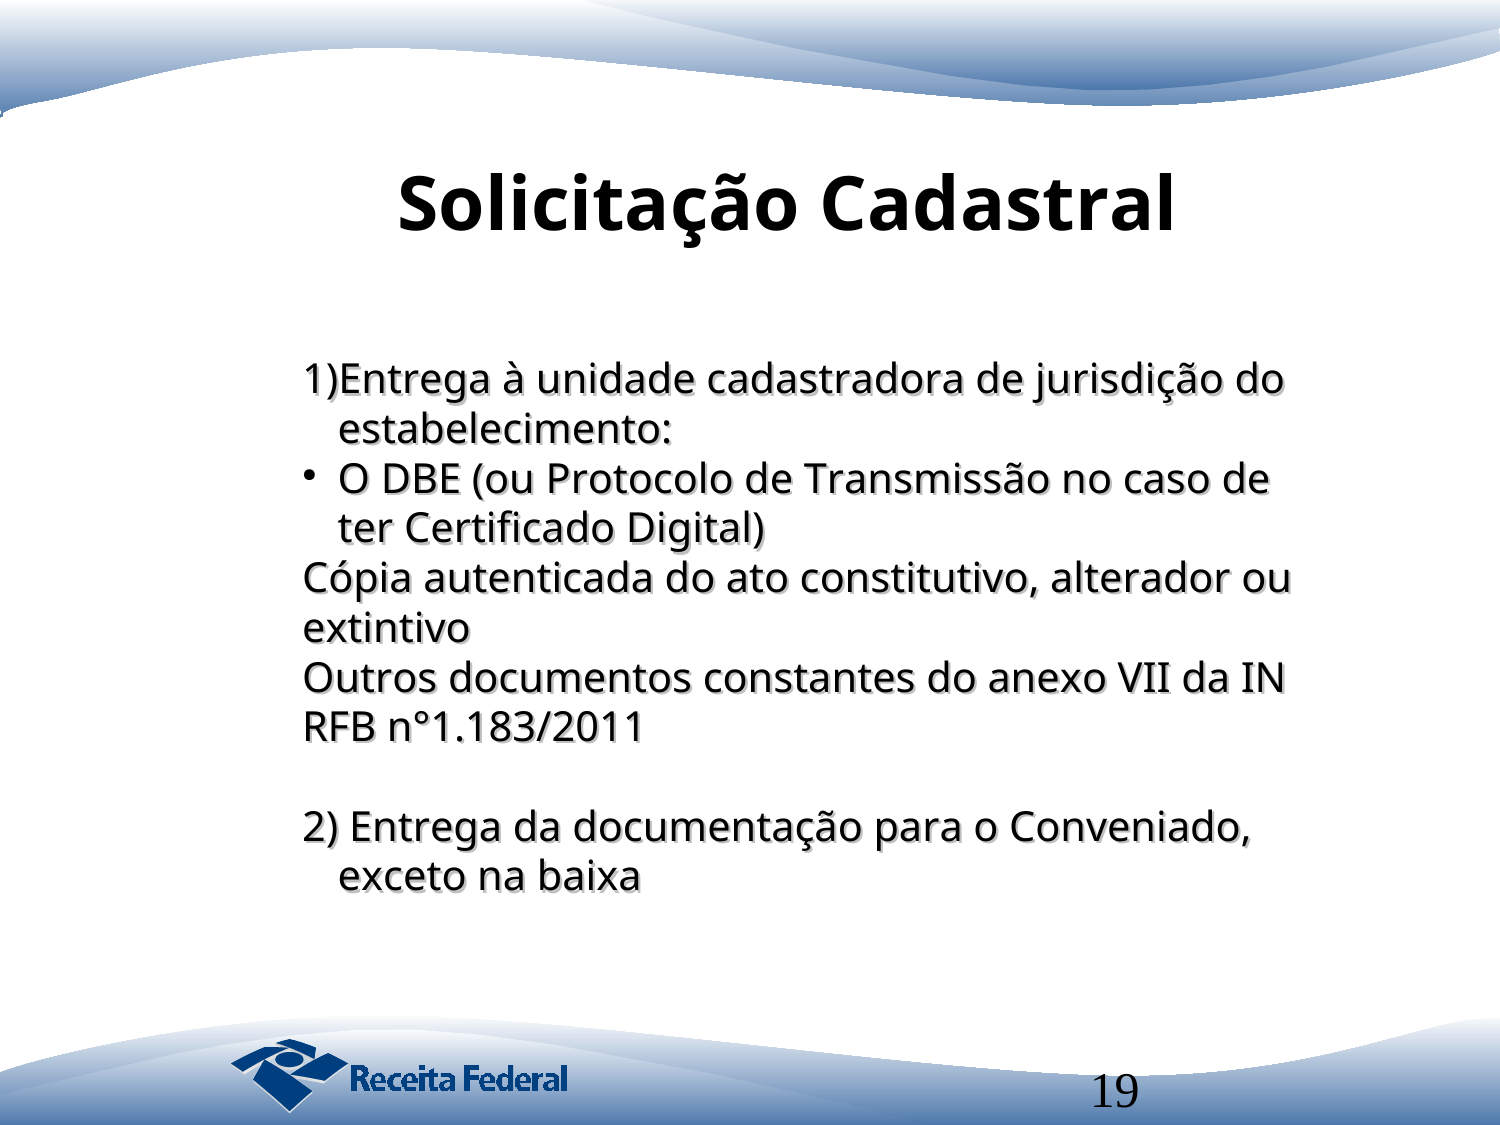

Solicitação Cadastral
Entrega à unidade cadastradora de jurisdição do estabelecimento:
O DBE (ou Protocolo de Transmissão no caso de ter Certificado Digital)
Cópia autenticada do ato constitutivo, alterador ou extintivo
Outros documentos constantes do anexo VII da IN RFB n°1.183/2011
 Entrega da documentação para o Conveniado, exceto na baixa
19